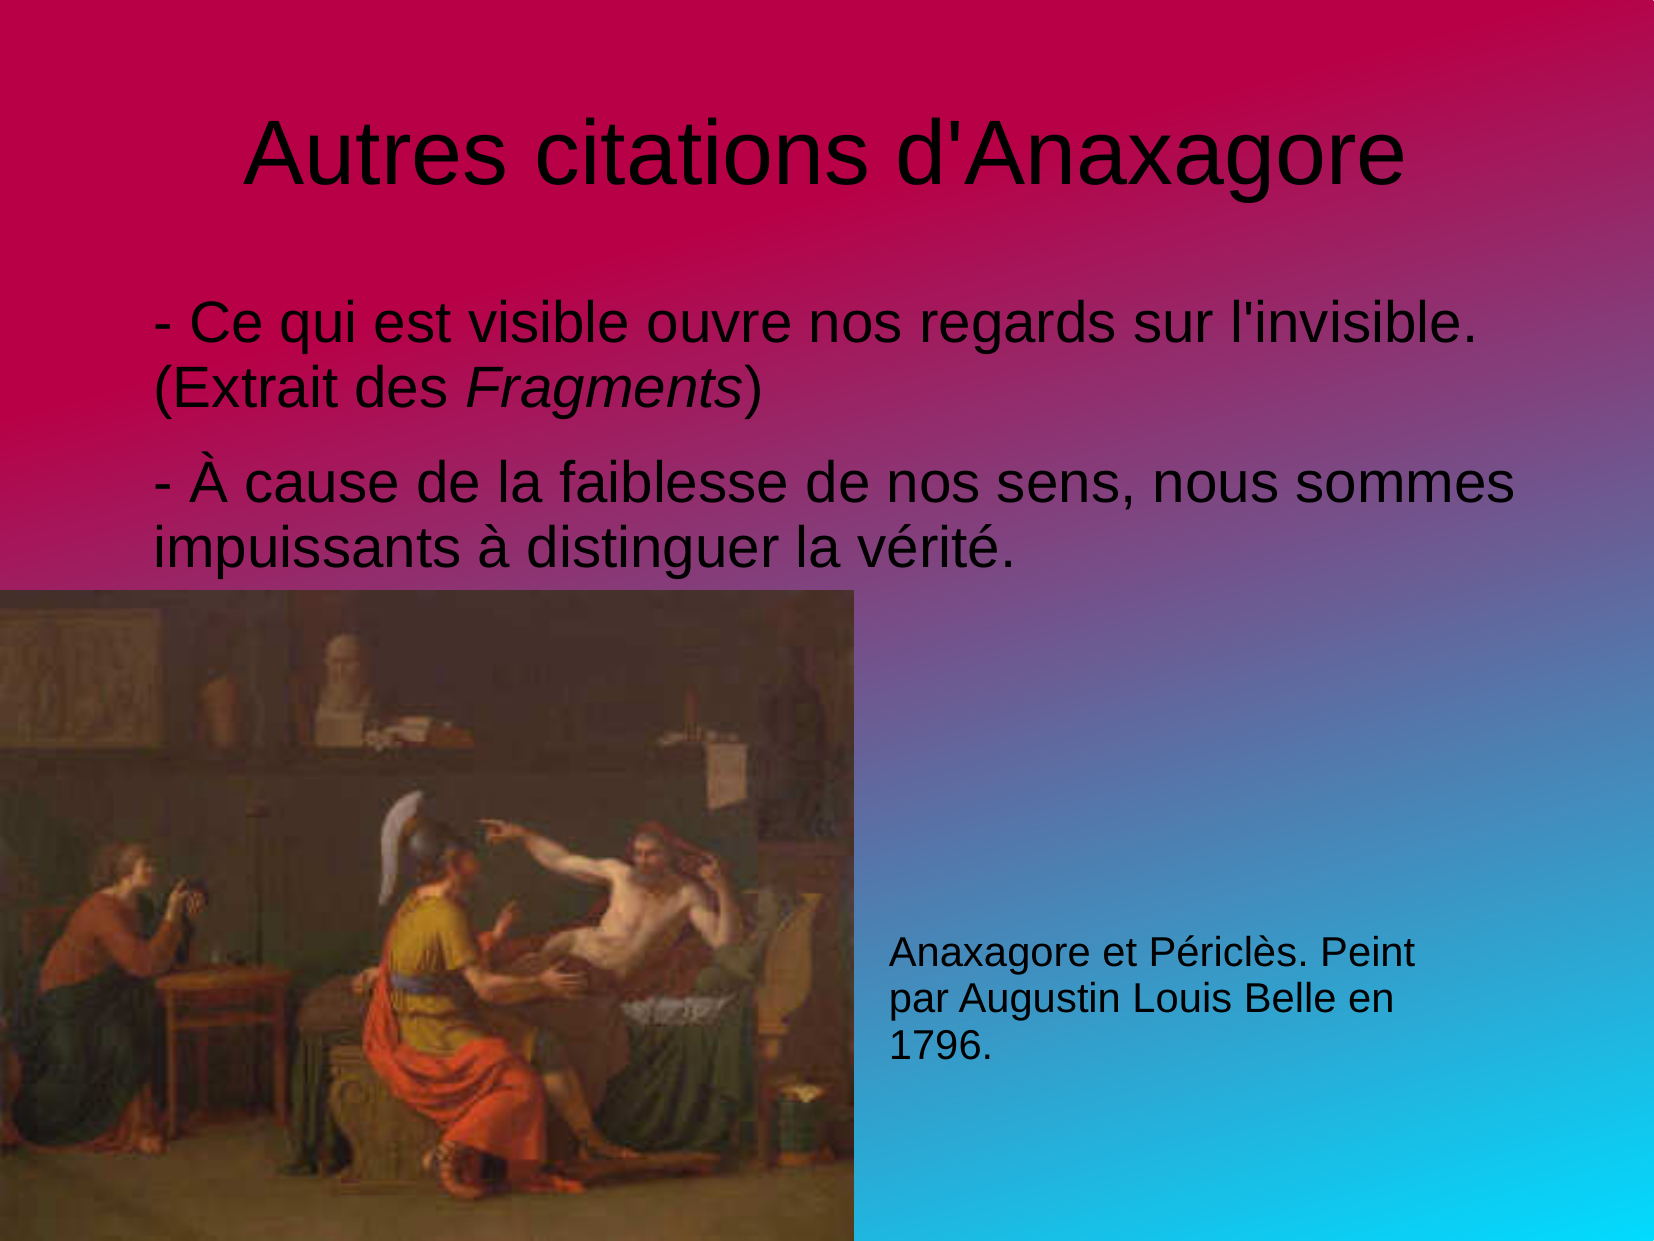

# Autres citations d'Anaxagore
- Ce qui est visible ouvre nos regards sur l'invisible. (Extrait des Fragments)
- À cause de la faiblesse de nos sens, nous sommes impuissants à distinguer la vérité.
Anaxagore et Périclès. Peint par Augustin Louis Belle en 1796.